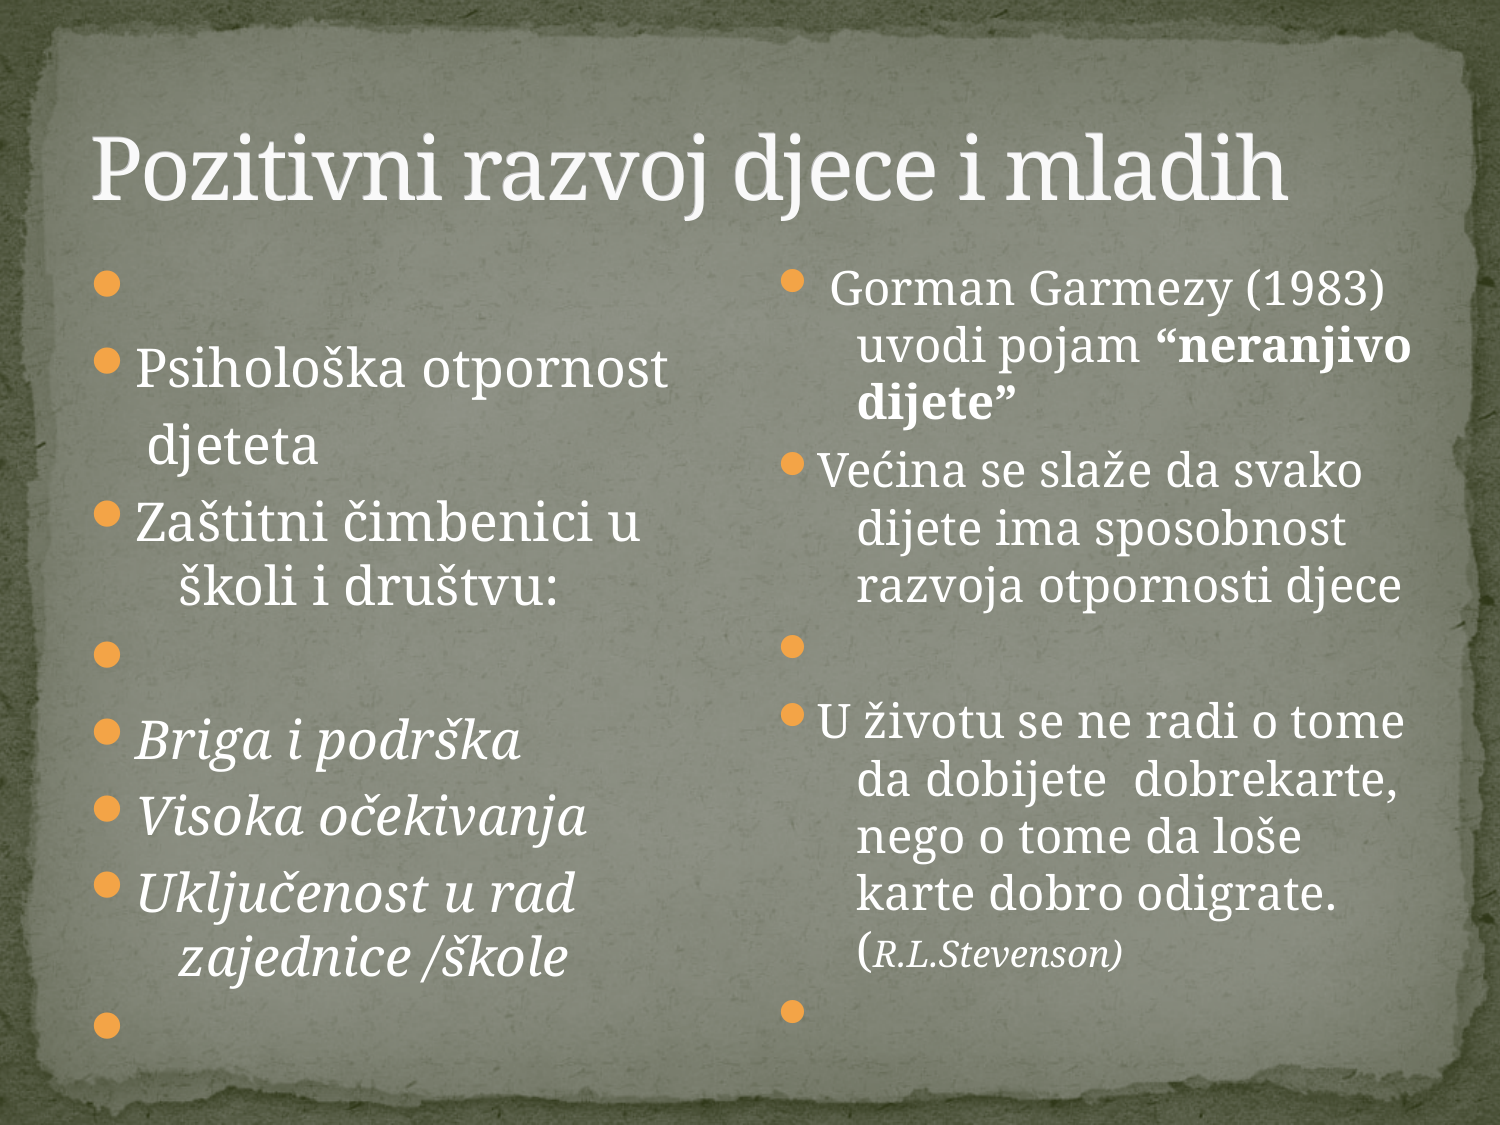

# Pozitivni razvoj djece i mladih
Psihološka otpornost
 djeteta
Zaštitni čimbenici u školi i društvu:
Briga i podrška
Visoka očekivanja
Uključenost u rad zajednice /škole
 Gorman Garmezy (1983) uvodi pojam “neranjivo dijete”
Većina se slaže da svako dijete ima sposobnost razvoja otpornosti djece
U životu se ne radi o tome da dobijete dobrekarte, nego o tome da loše karte dobro odigrate. (R.L.Stevenson)